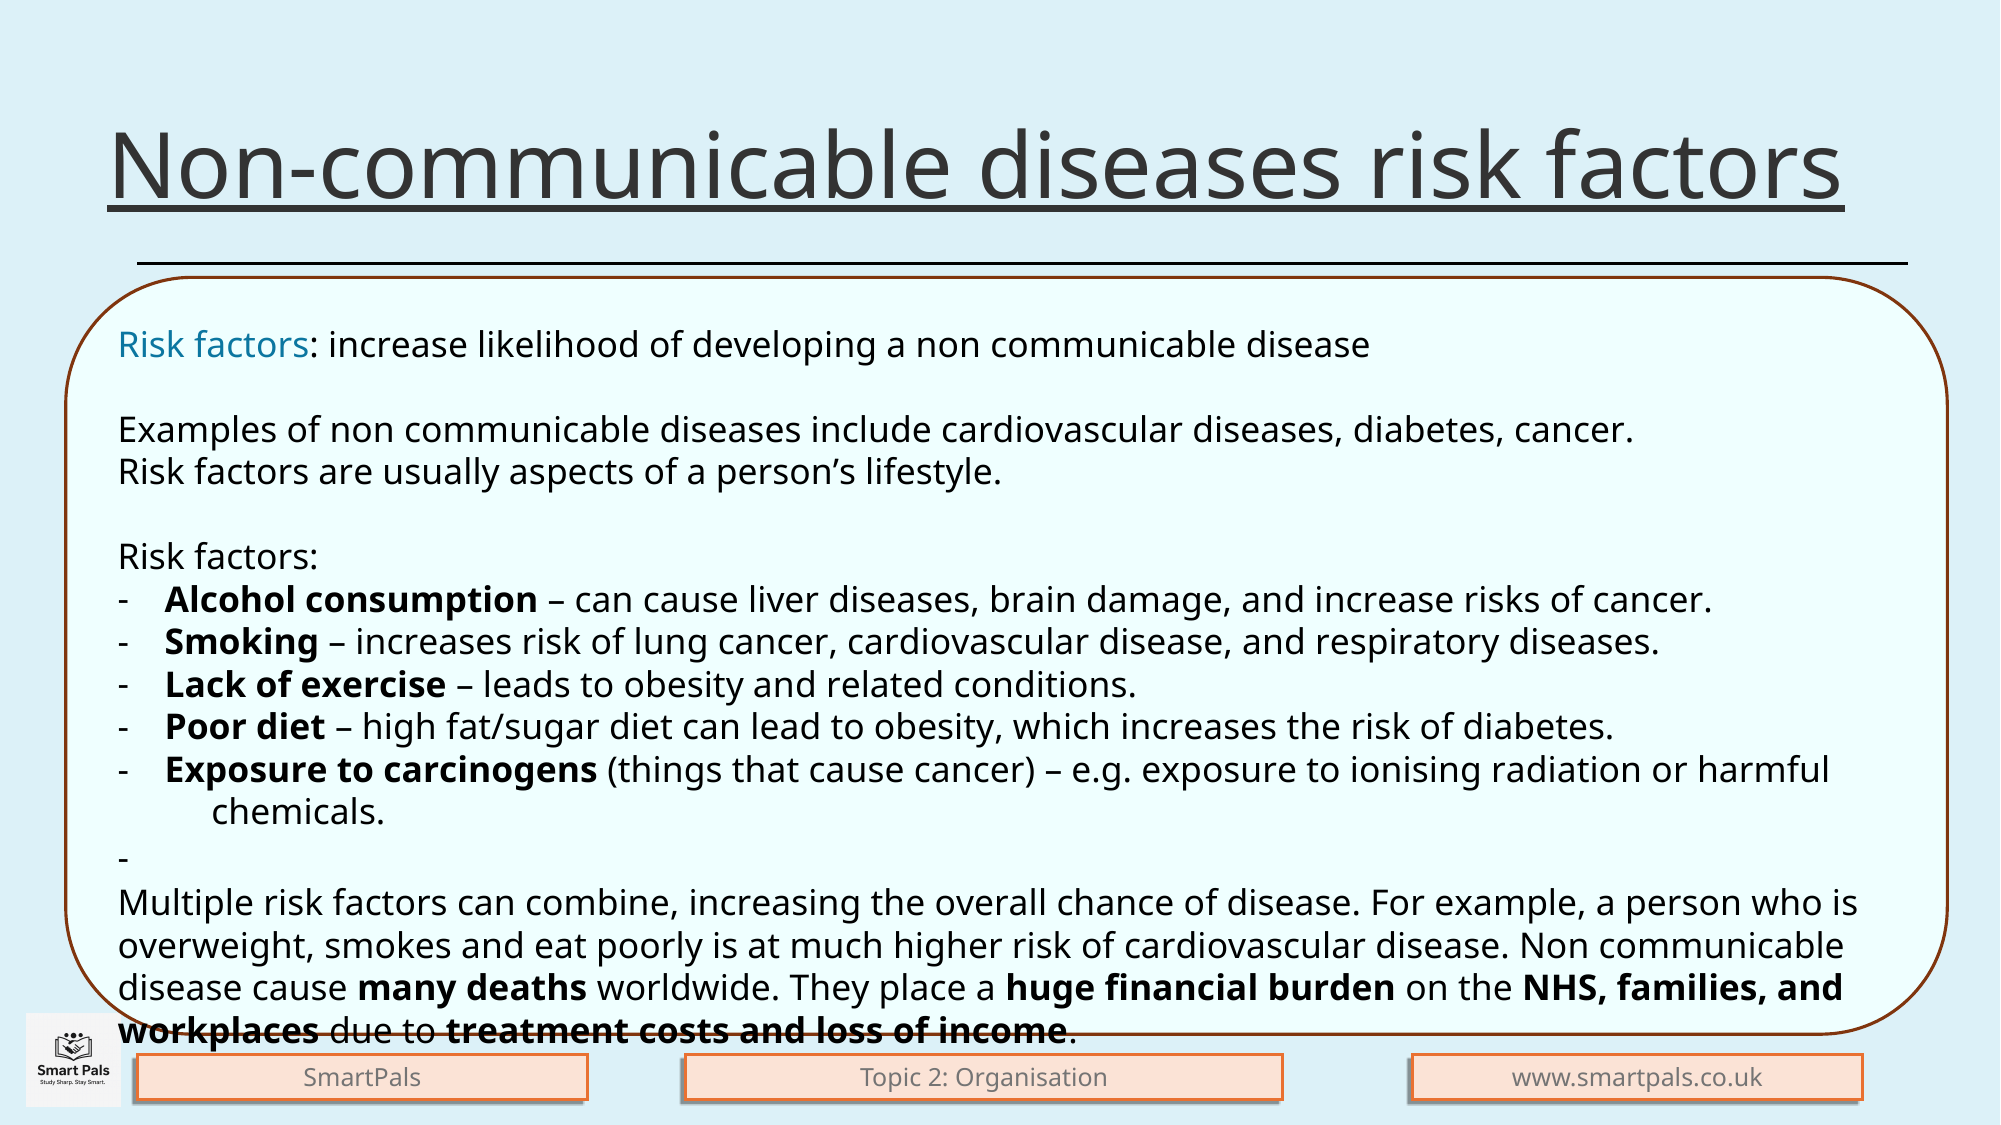

# Non-communicable diseases risk factors
Risk factors: increase likelihood of developing a non communicable disease
Examples of non communicable diseases include cardiovascular diseases, diabetes, cancer.
Risk factors are usually aspects of a person’s lifestyle.
Risk factors:
Alcohol consumption – can cause liver diseases, brain damage, and increase risks of cancer.
Smoking – increases risk of lung cancer, cardiovascular disease, and respiratory diseases.
Lack of exercise – leads to obesity and related conditions.
Poor diet – high fat/sugar diet can lead to obesity, which increases the risk of diabetes.
Exposure to carcinogens (things that cause cancer) – e.g. exposure to ionising radiation or harmful chemicals.
Multiple risk factors can combine, increasing the overall chance of disease. For example, a person who is overweight, smokes and eat poorly is at much higher risk of cardiovascular disease. Non communicable disease cause many deaths worldwide. They place a huge financial burden on the NHS, families, and workplaces due to treatment costs and loss of income.